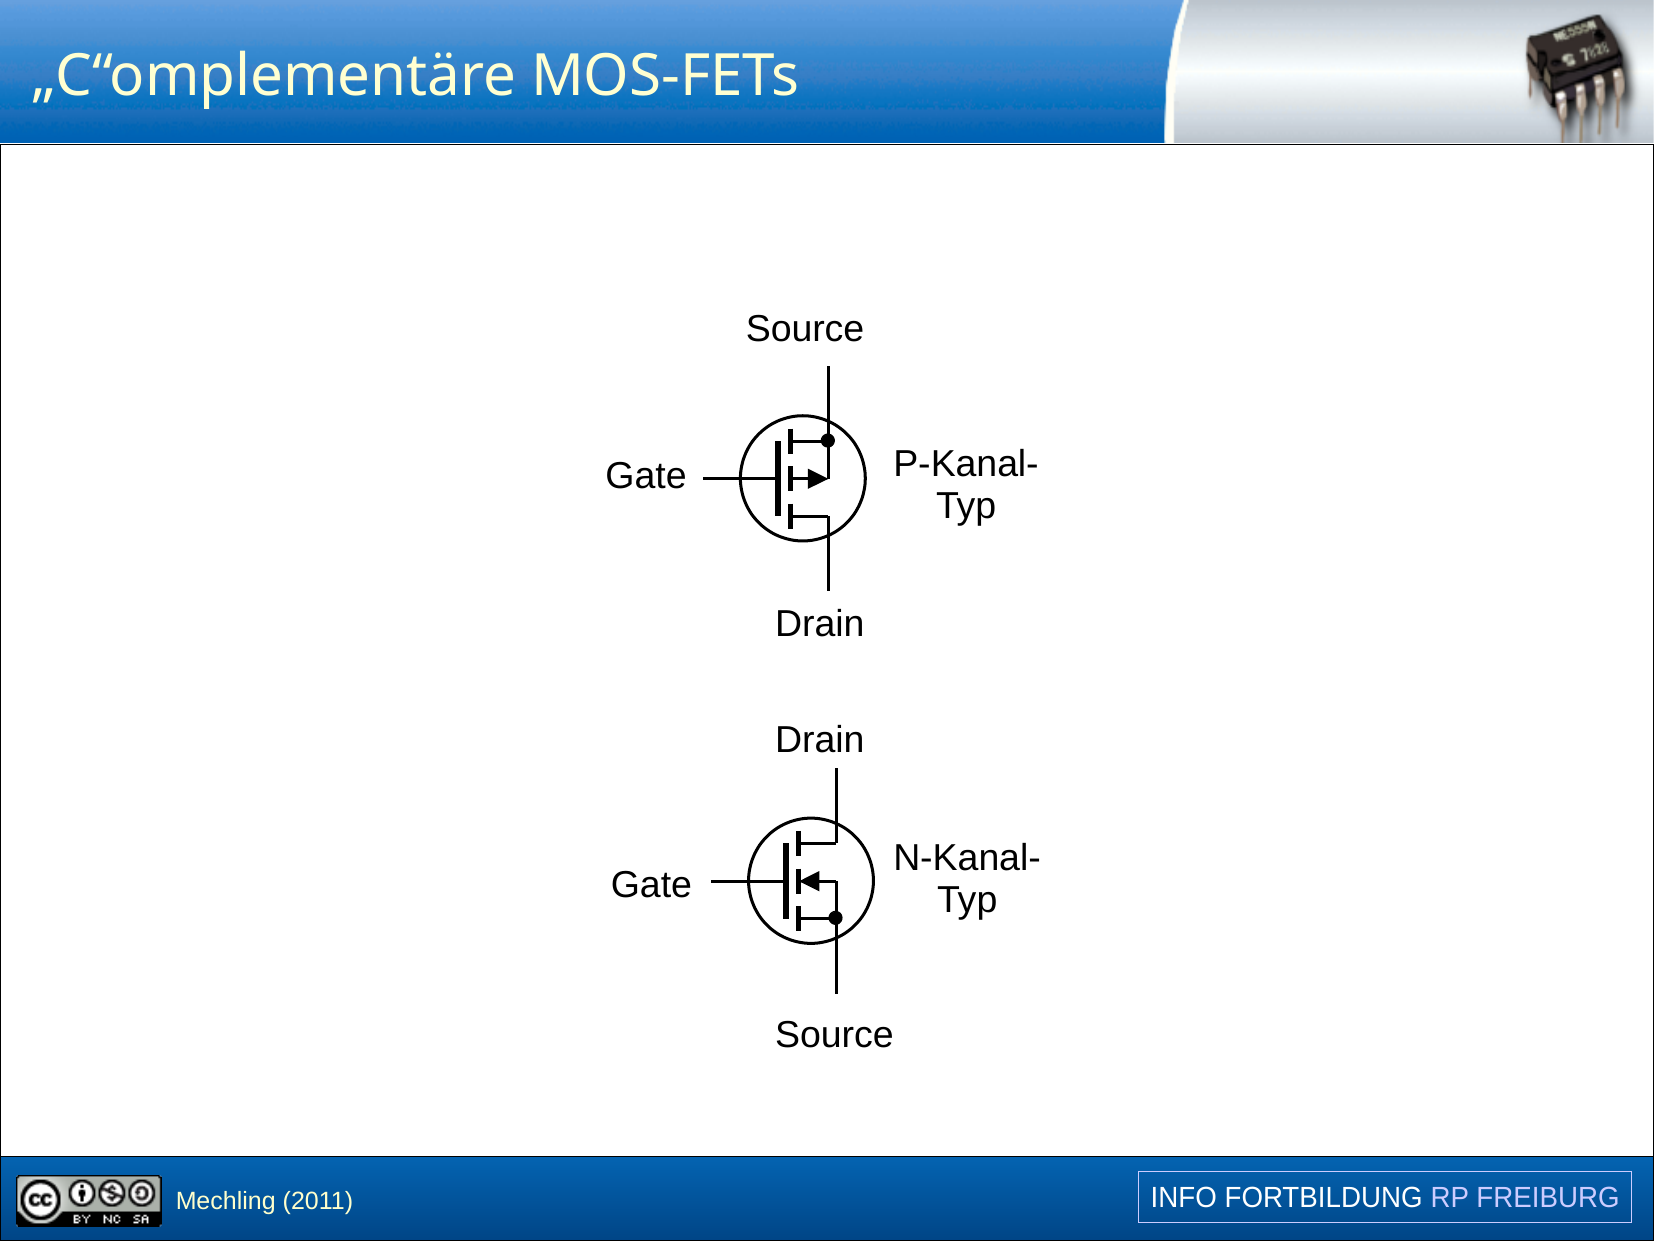

# „C“omplementäre MOS-FETs
Source
P-Kanal-
Typ
Gate
Drain
Drain
N-Kanal-
Typ
Gate
Source